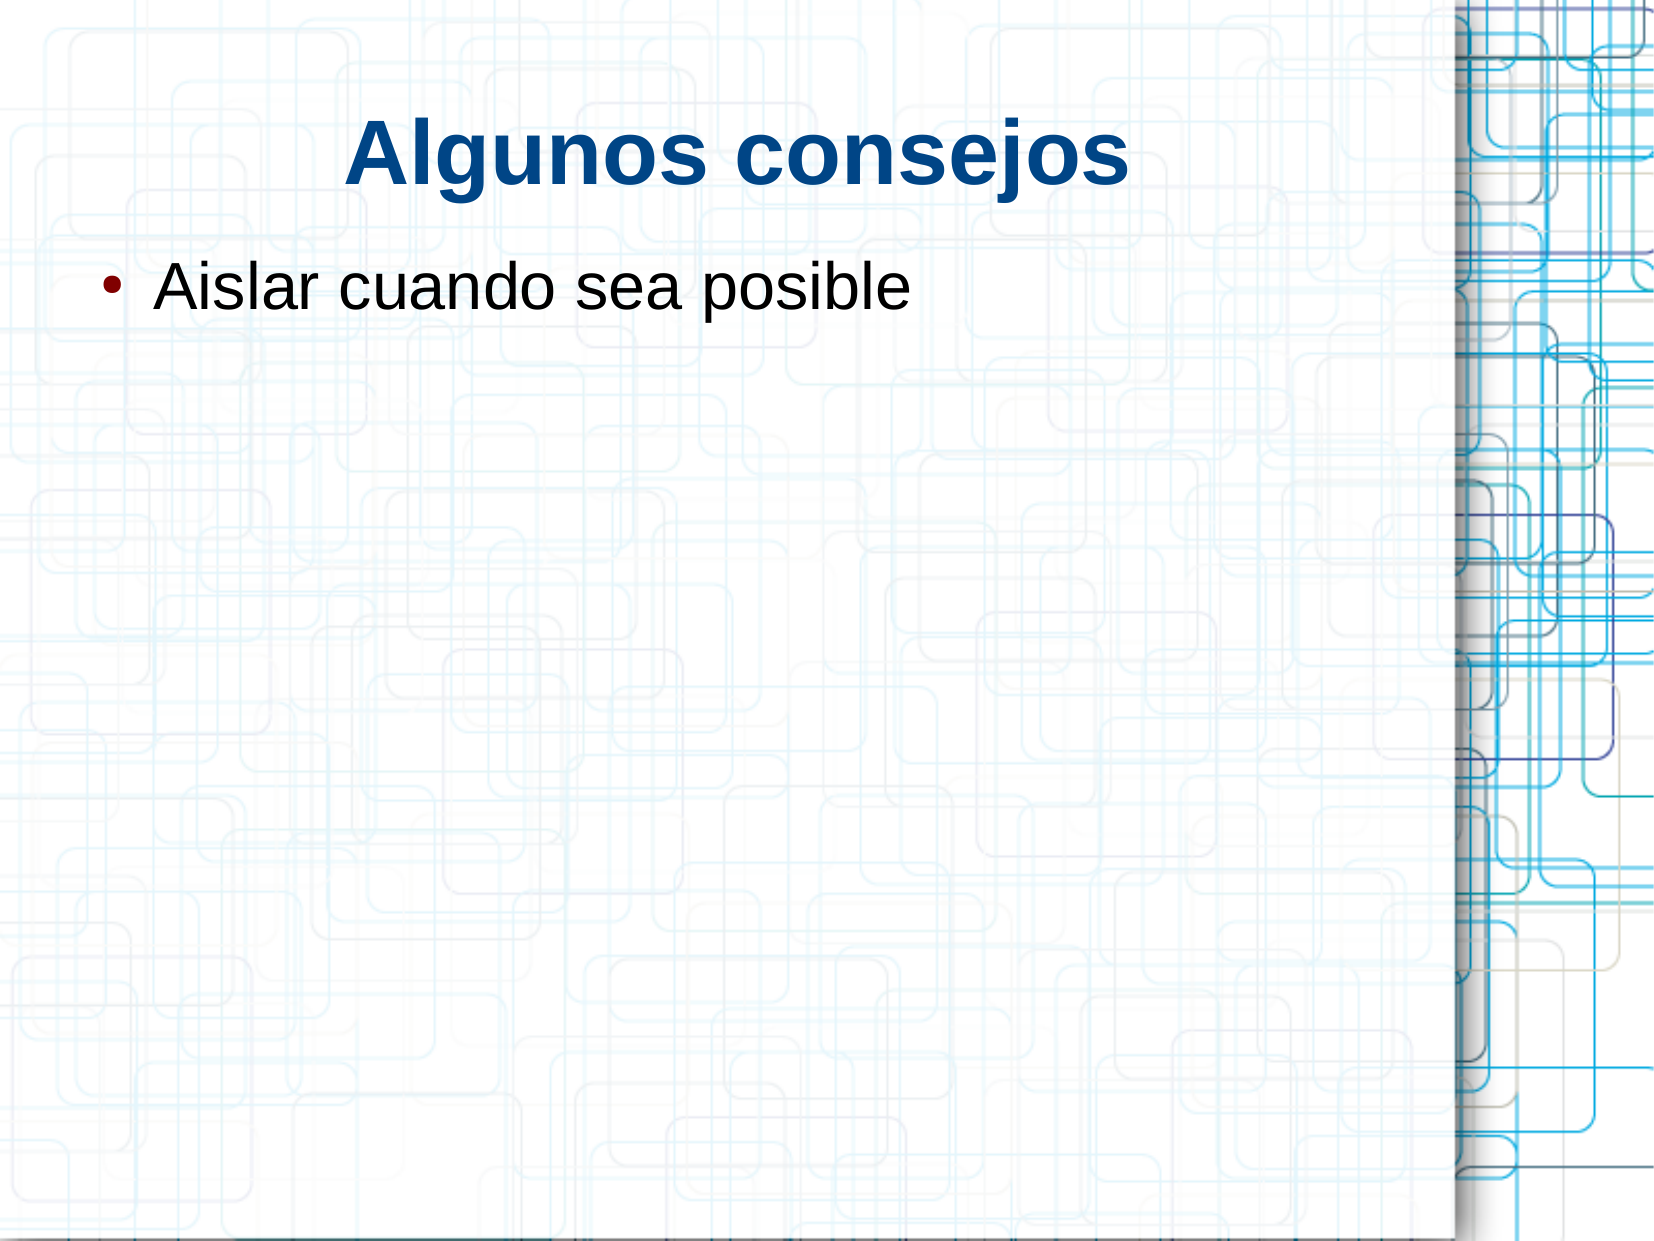

# Algunos consejos
Aislar cuando sea posible